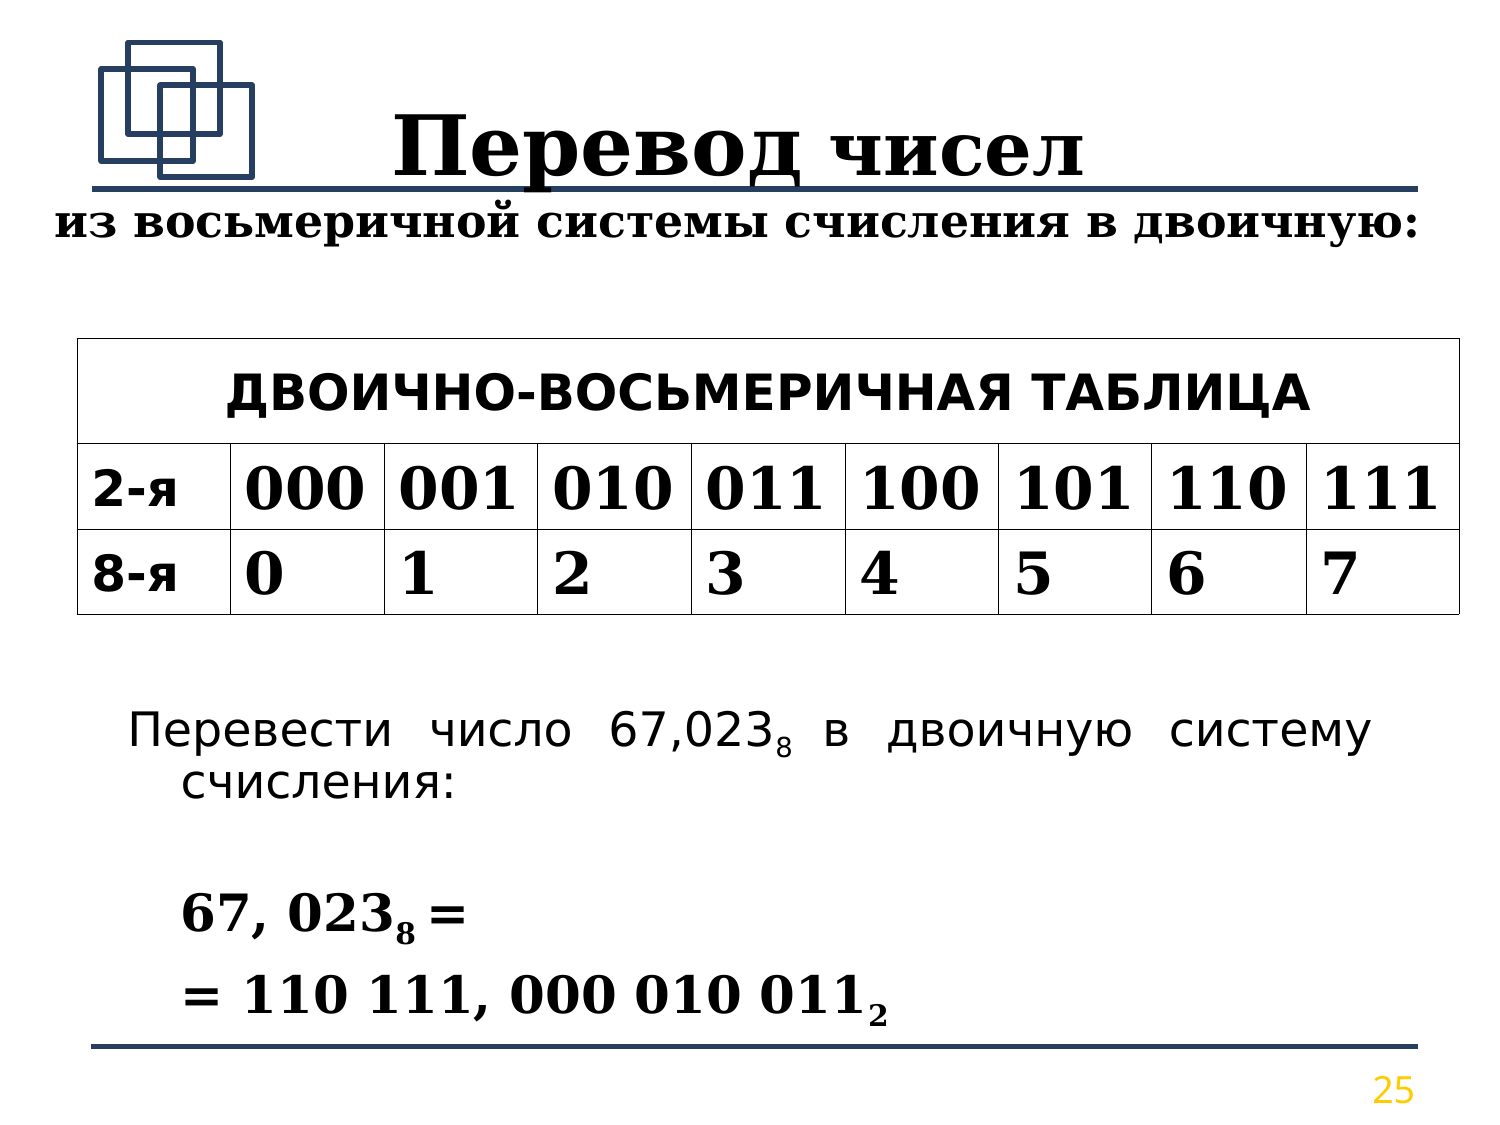

# Перевод чисел из восьмеричной системы счисления в двоичную:
| ДВОИЧНО-ВОСЬМЕРИЧНАЯ ТАБЛИЦА | | | | | | | | |
| --- | --- | --- | --- | --- | --- | --- | --- | --- |
| 2-я | 000 | 001 | 010 | 011 | 100 | 101 | 110 | 111 |
| 8-я | 0 | 1 | 2 | 3 | 4 | 5 | 6 | 7 |
Перевести число 67,0238 в двоичную систему счисления:
	67, 0238 =
	= 110 111, 000 010 0112